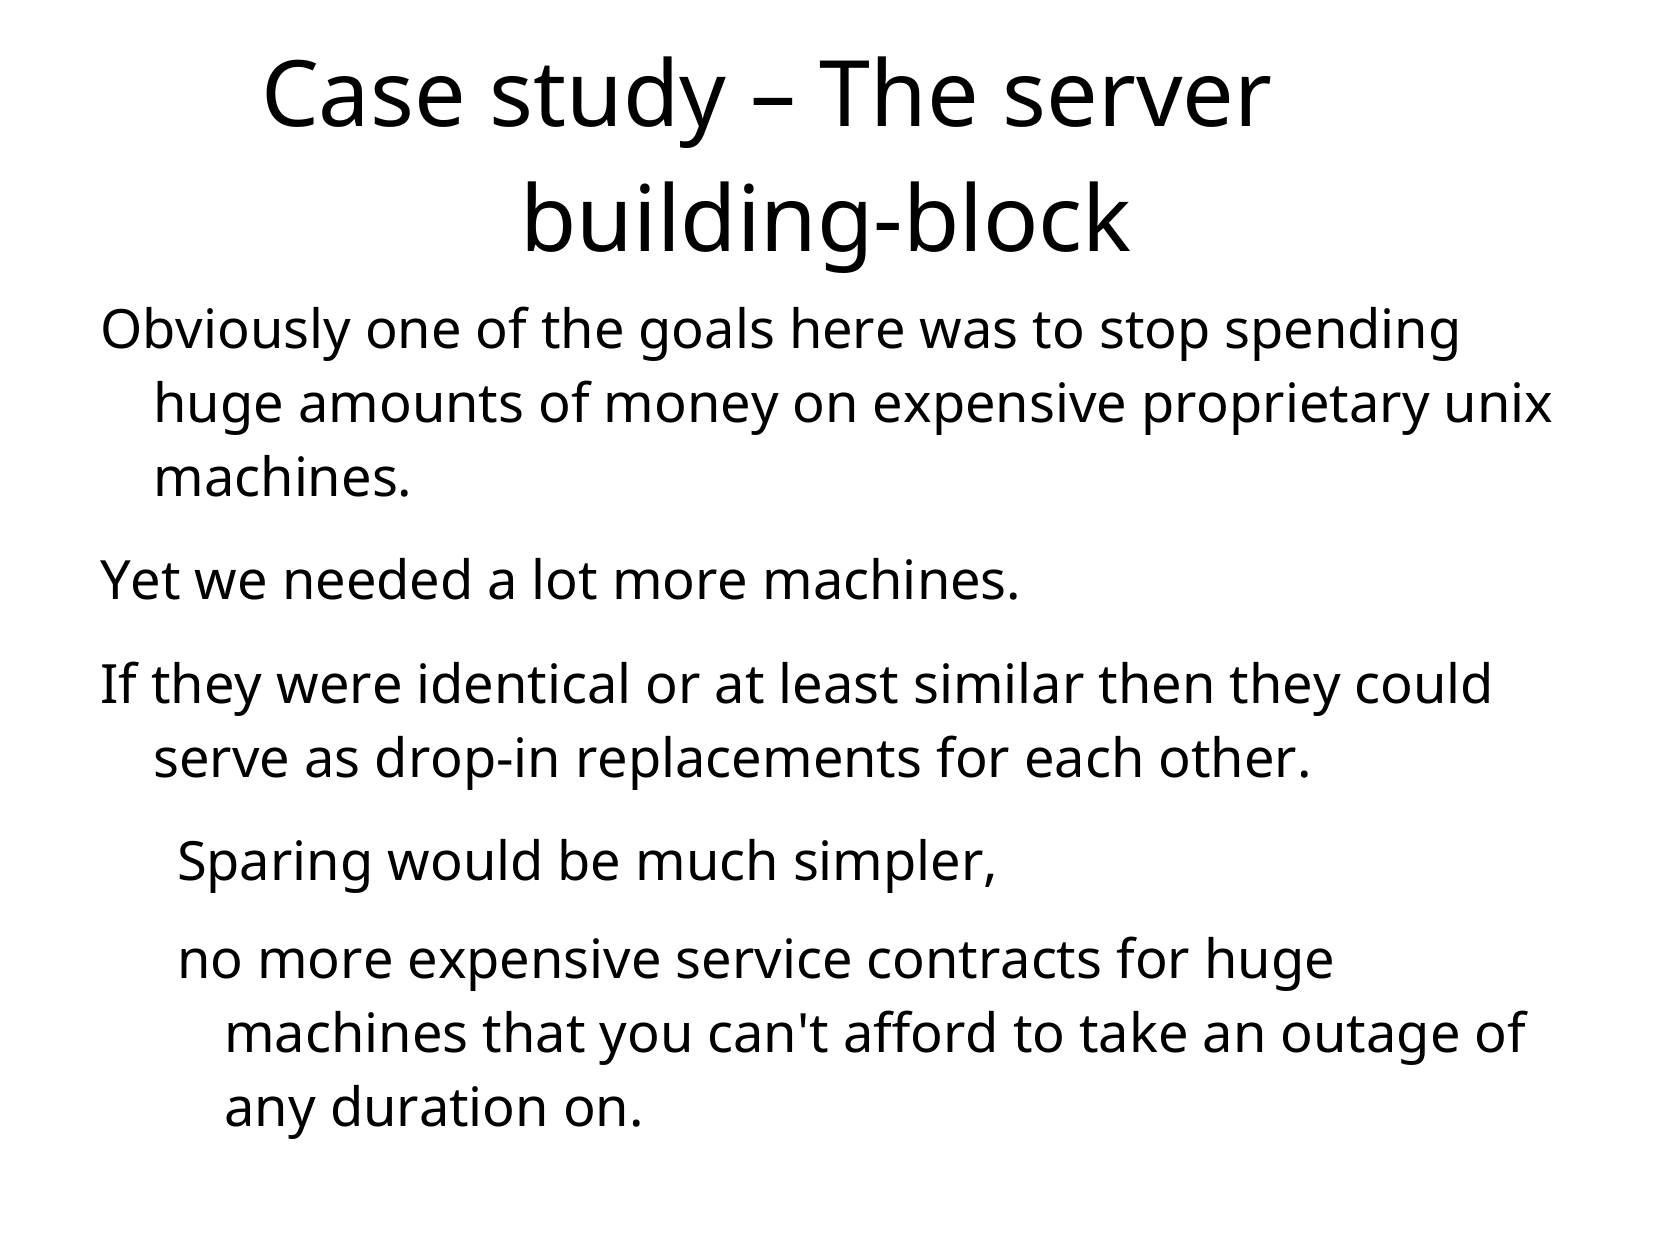

# Case study – The server building-block
Obviously one of the goals here was to stop spending huge amounts of money on expensive proprietary unix machines.
Yet we needed a lot more machines.
If they were identical or at least similar then they could serve as drop-in replacements for each other.
Sparing would be much simpler,
no more expensive service contracts for huge machines that you can't afford to take an outage of any duration on.